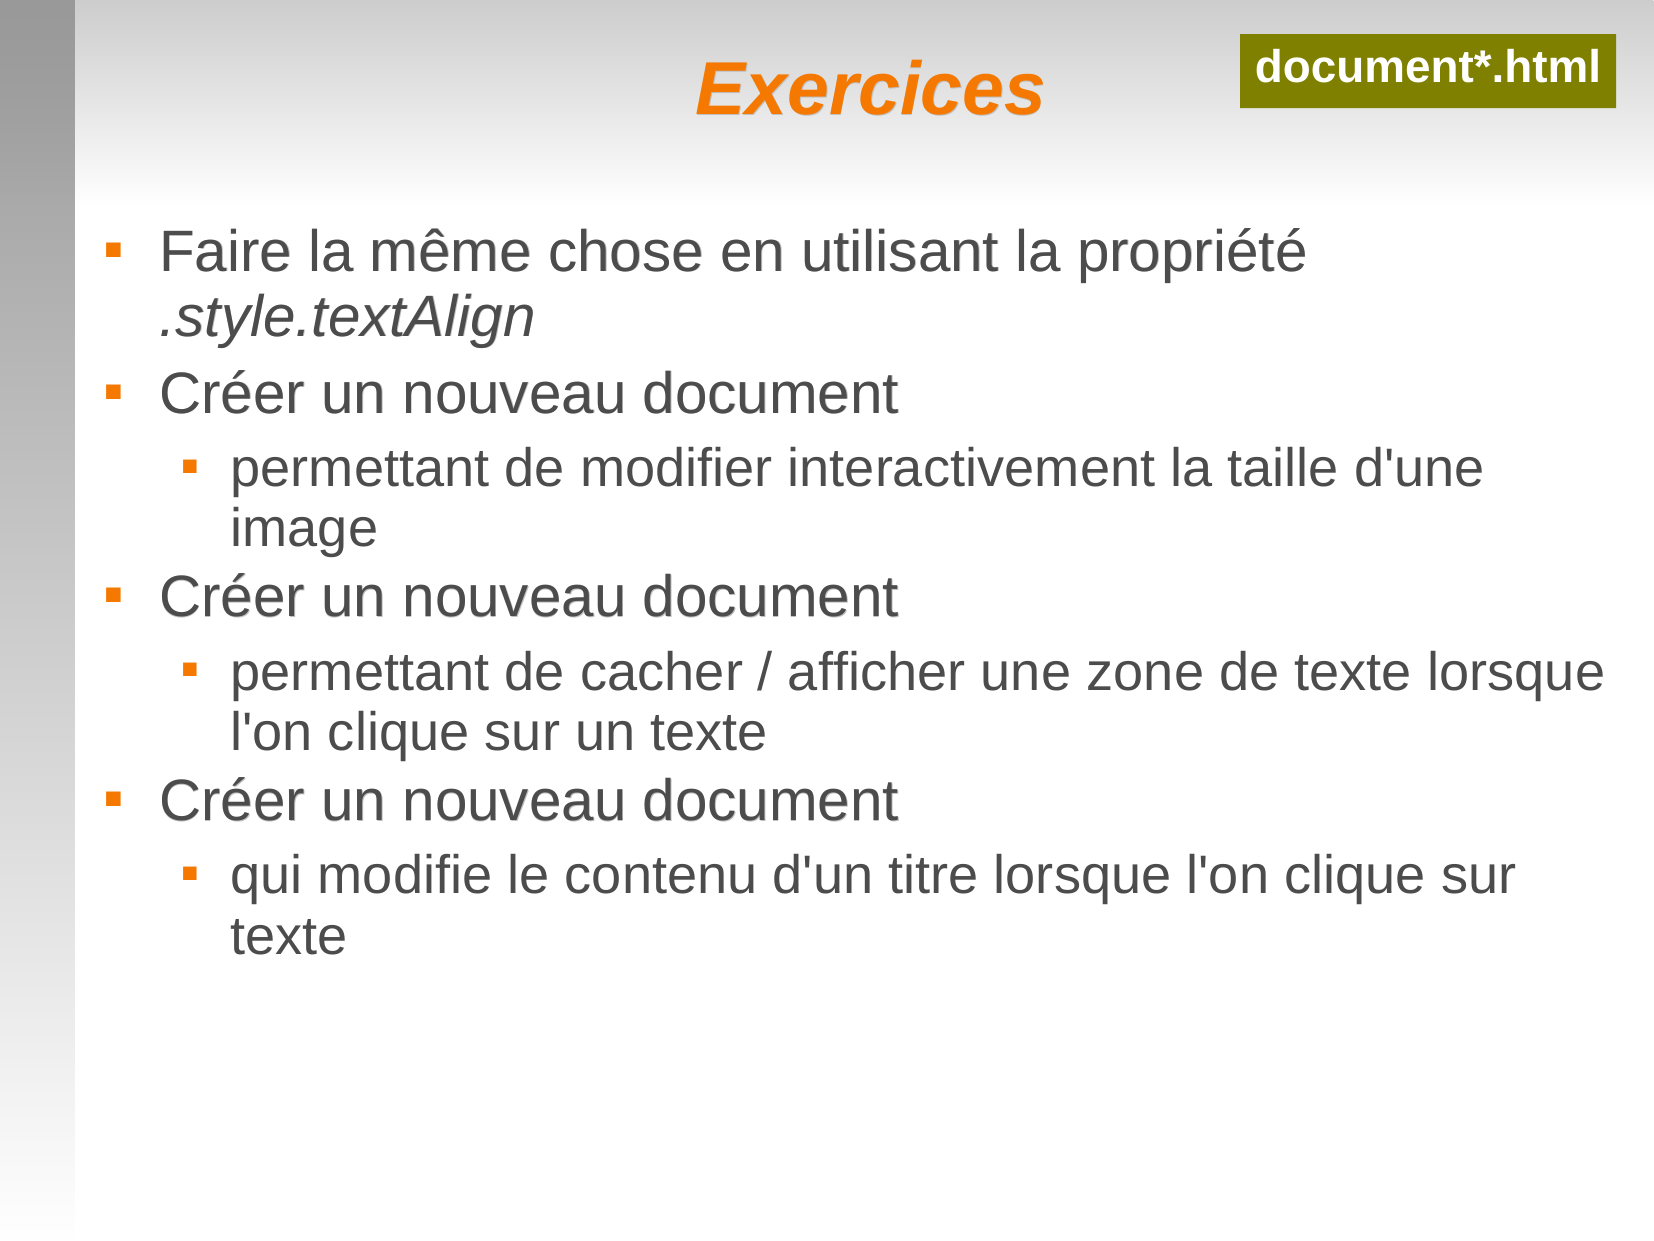

# Exercices
document*.html
Faire la même chose en utilisant la propriété 	.style.textAlign
Créer un nouveau document
permettant de modifier interactivement la taille d'une image
Créer un nouveau document
permettant de cacher / afficher une zone de texte lorsque l'on clique sur un texte
Créer un nouveau document
qui modifie le contenu d'un titre lorsque l'on clique sur texte